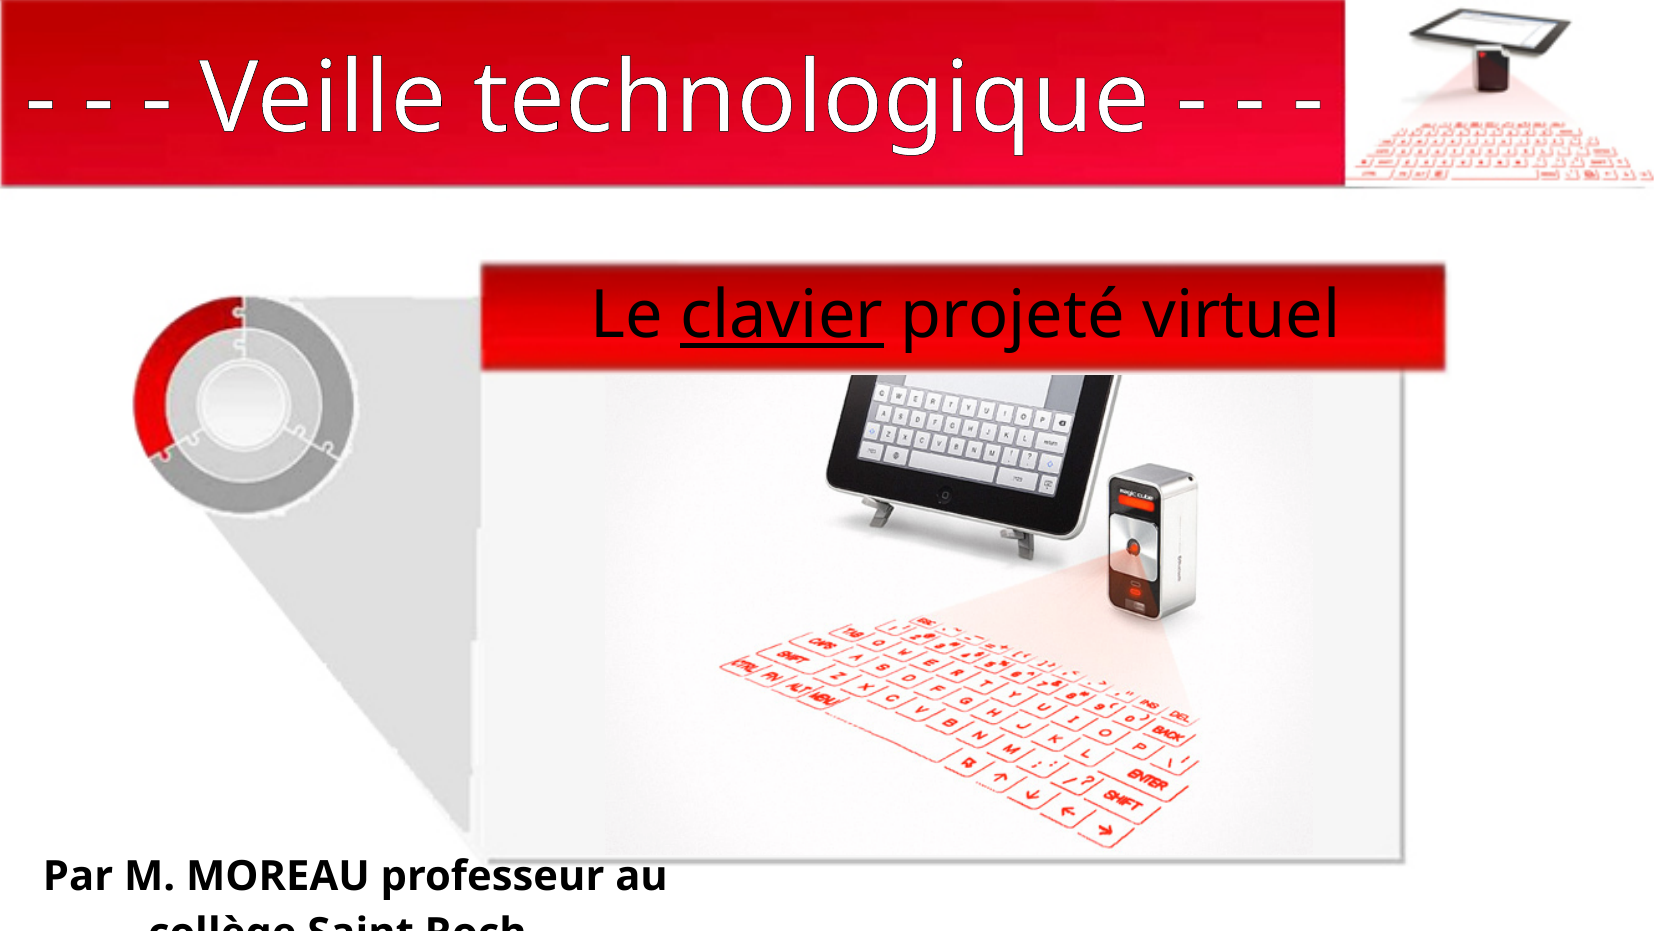

- - - Veille technologique - - -
Le clavier projeté virtuel
# Par M. MOREAU professeur au collège Saint Roch...